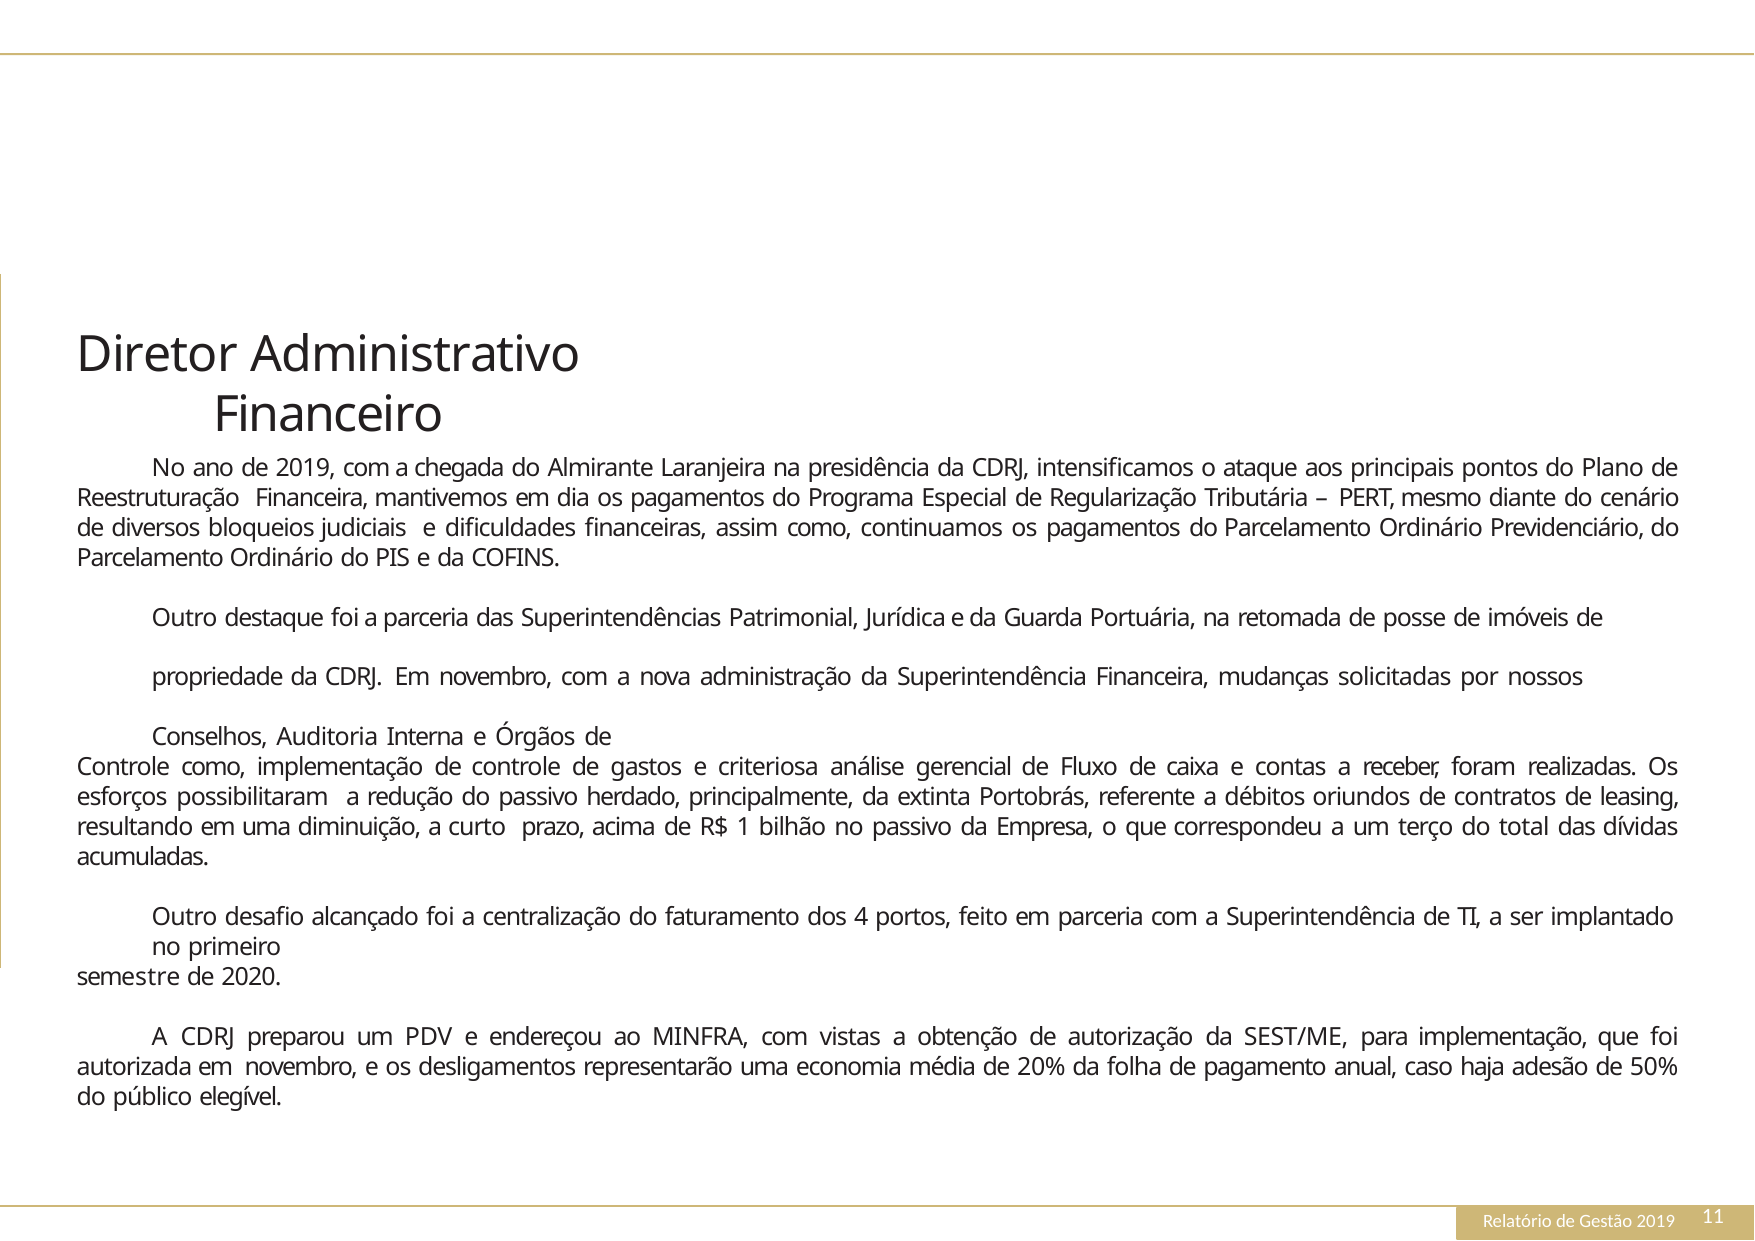

# Diretor Administrativo Financeiro
No ano de 2019, com a chegada do Almirante Laranjeira na presidência da CDRJ, intensificamos o ataque aos principais pontos do Plano de Reestruturação Financeira, mantivemos em dia os pagamentos do Programa Especial de Regularização Tributária – PERT, mesmo diante do cenário de diversos bloqueios judiciais e dificuldades financeiras, assim como, continuamos os pagamentos do Parcelamento Ordinário Previdenciário, do Parcelamento Ordinário do PIS e da COFINS.
Outro destaque foi a parceria das Superintendências Patrimonial, Jurídica e da Guarda Portuária, na retomada de posse de imóveis de propriedade da CDRJ. Em novembro, com a nova administração da Superintendência Financeira, mudanças solicitadas por nossos Conselhos, Auditoria Interna e Órgãos de
Controle como, implementação de controle de gastos e criteriosa análise gerencial de Fluxo de caixa e contas a receber, foram realizadas. Os esforços possibilitaram a redução do passivo herdado, principalmente, da extinta Portobrás, referente a débitos oriundos de contratos de leasing, resultando em uma diminuição, a curto prazo, acima de R$ 1 bilhão no passivo da Empresa, o que correspondeu a um terço do total das dívidas acumuladas.
Outro desafio alcançado foi a centralização do faturamento dos 4 portos, feito em parceria com a Superintendência de TI, a ser implantado no primeiro
semestre de 2020.
A CDRJ preparou um PDV e endereçou ao MINFRA, com vistas a obtenção de autorização da SEST/ME, para implementação, que foi autorizada em novembro, e os desligamentos representarão uma economia média de 20% da folha de pagamento anual, caso haja adesão de 50% do público elegível.
11
Relatório de Gestão 2019